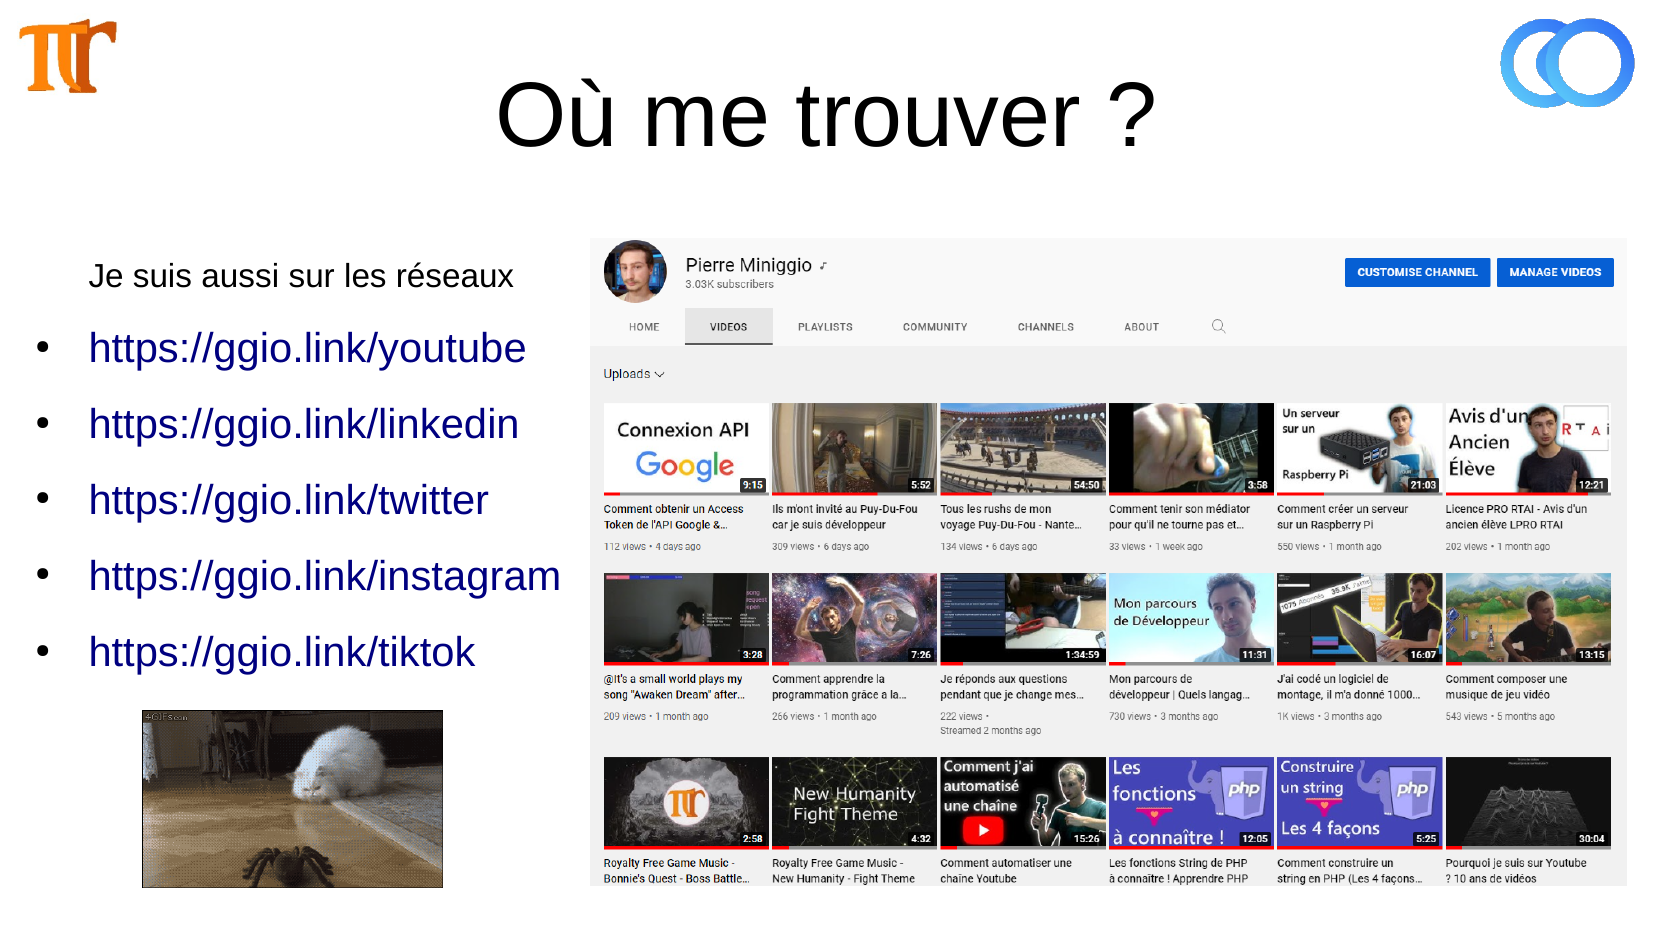

# Où me trouver ?
Je suis aussi sur les réseaux
https://ggio.link/youtube
https://ggio.link/linkedin
https://ggio.link/twitter
https://ggio.link/instagram
https://ggio.link/tiktok